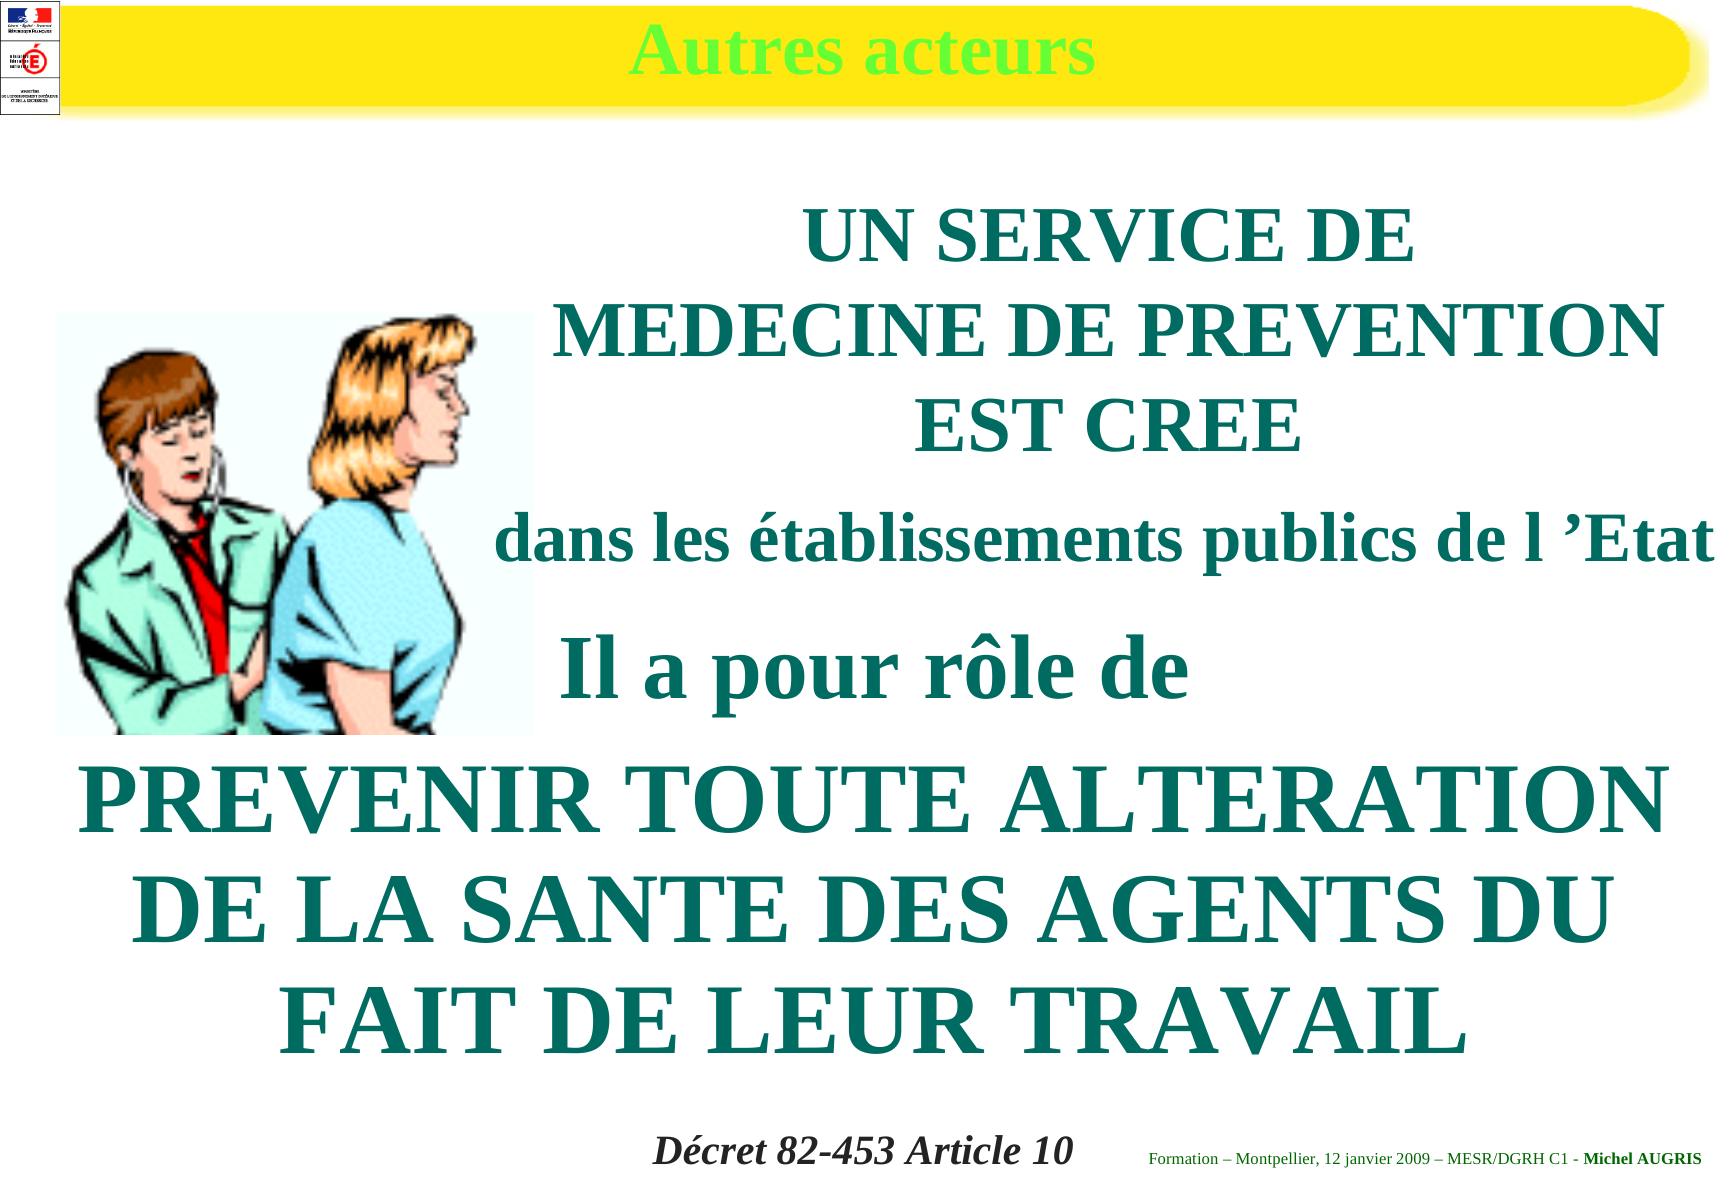

# Autres acteurs
UN SERVICE DE
MEDECINE DE PREVENTION
EST CREE
dans les établissements publics de l ’Etat
Il a pour rôle de
PREVENIR TOUTE ALTERATION DE LA SANTE DES AGENTS DU FAIT DE LEUR TRAVAIL
Décret 82-453 Article 10